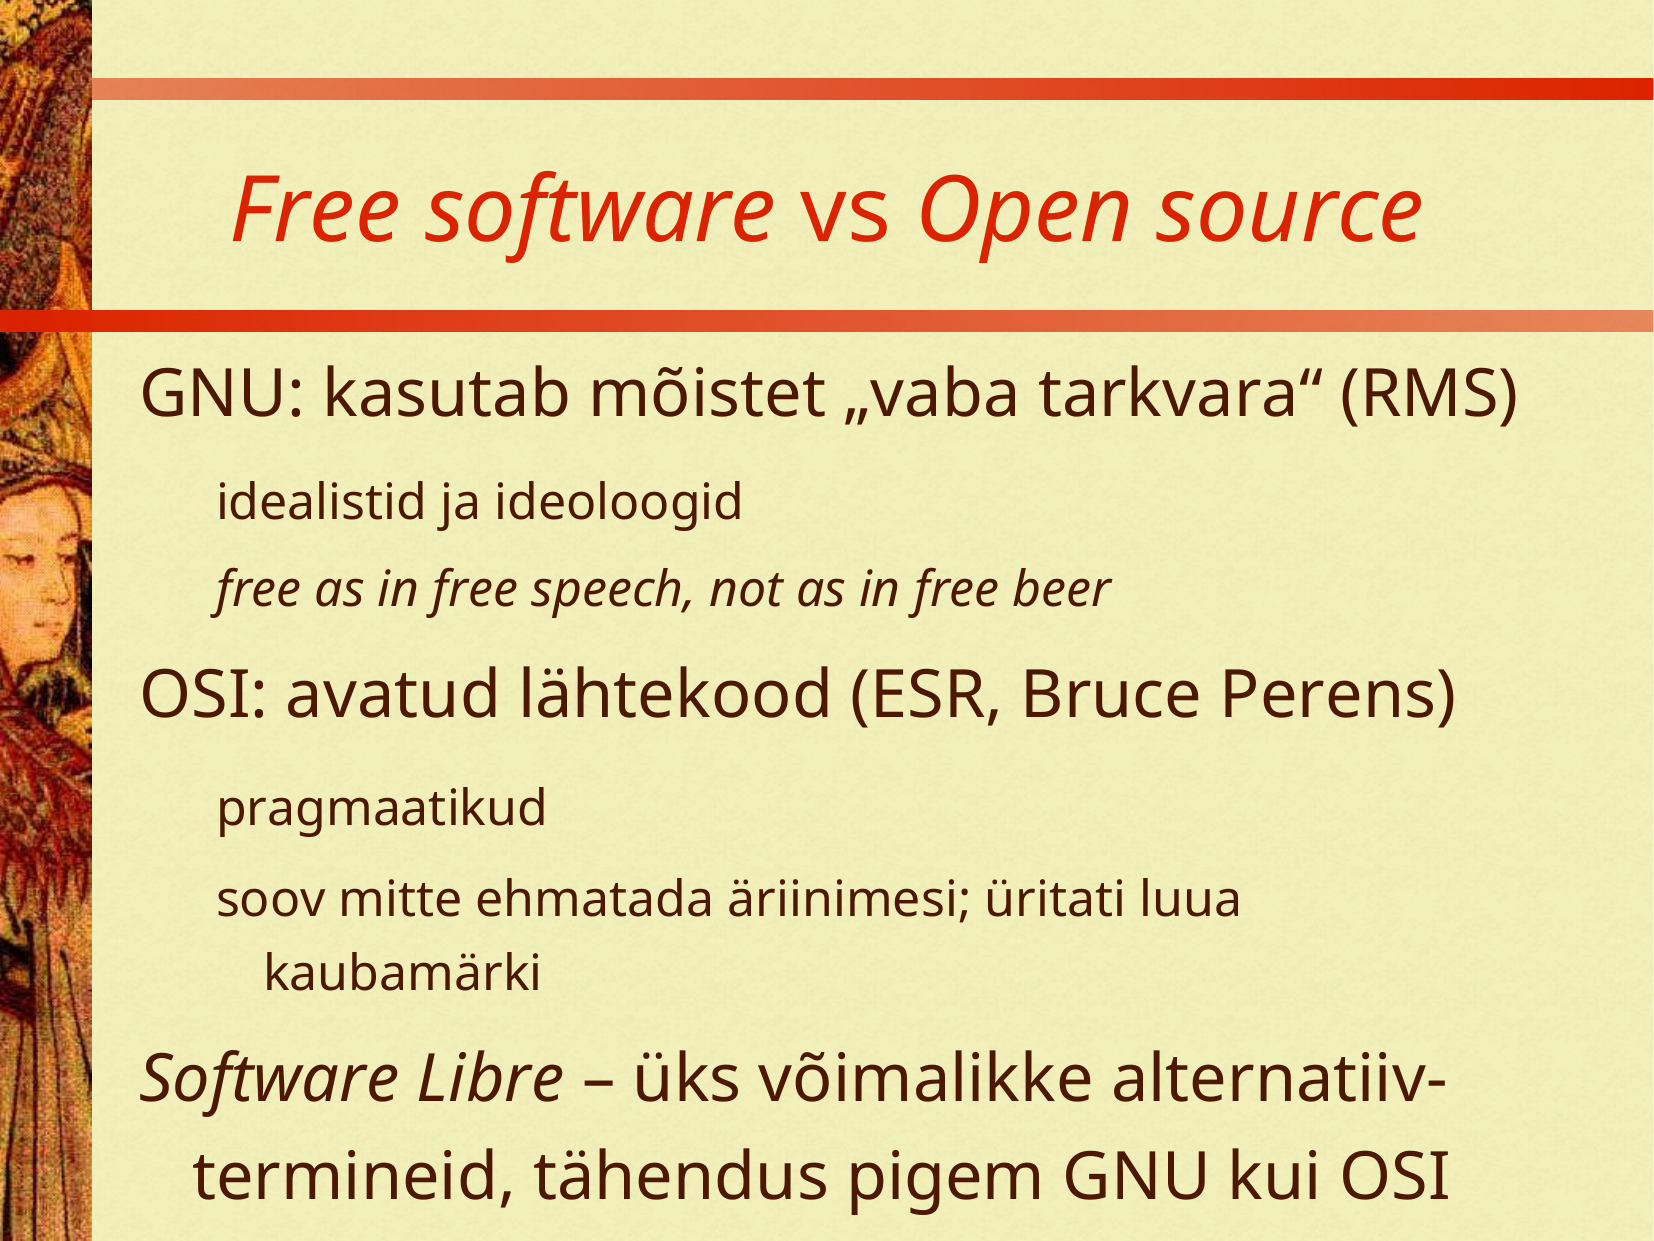

# Free software vs Open source
GNU: kasutab mõistet „vaba tarkvara“ (RMS)
idealistid ja ideoloogid
free as in free speech, not as in free beer
OSI: avatud lähtekood (ESR, Bruce Perens)
pragmaatikud
soov mitte ehmatada äriinimesi; üritati luua kaubamärki
Software Libre – üks võimalikke alternatiiv-termineid, tähendus pigem GNU kui OSI oma
FLOSS, FOSS, F/OSS – praktiline koostöö